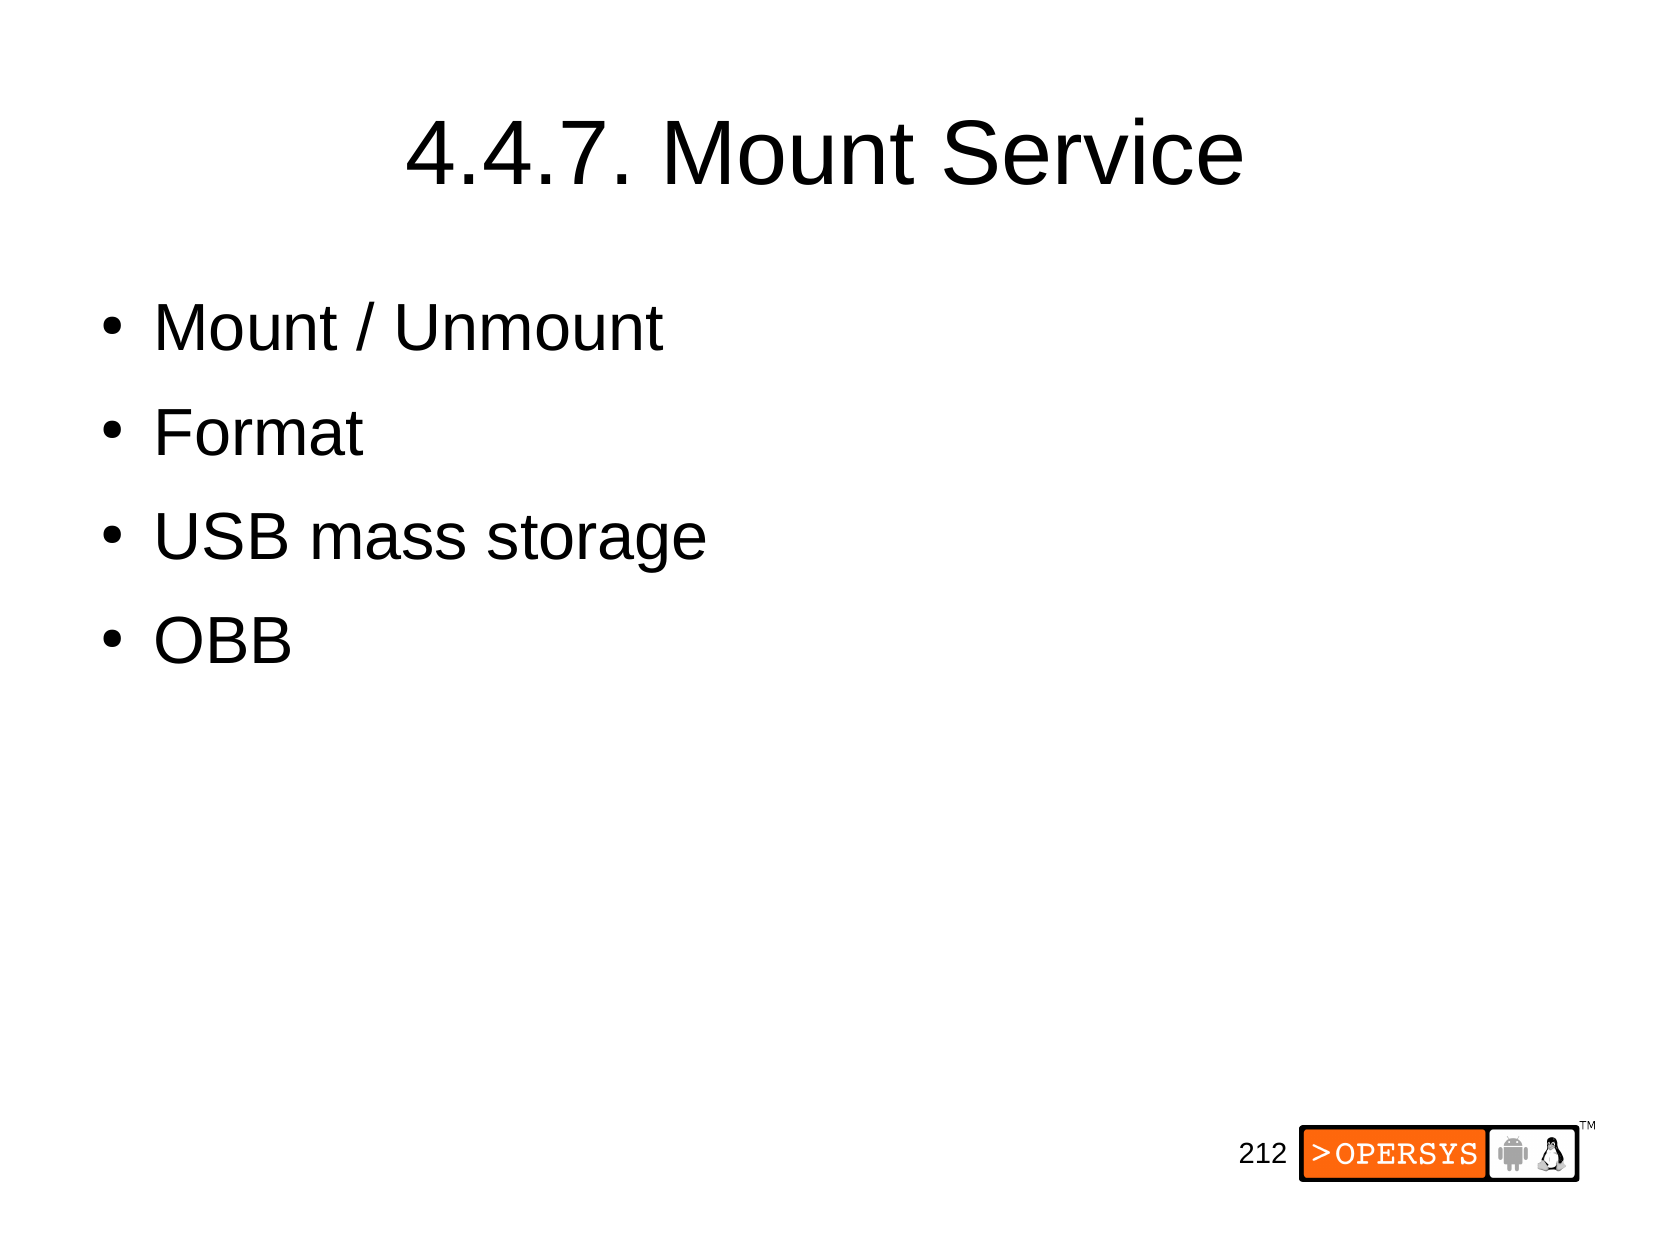

# 4.4.7. Mount Service
Mount / Unmount
Format
USB mass storage
OBB